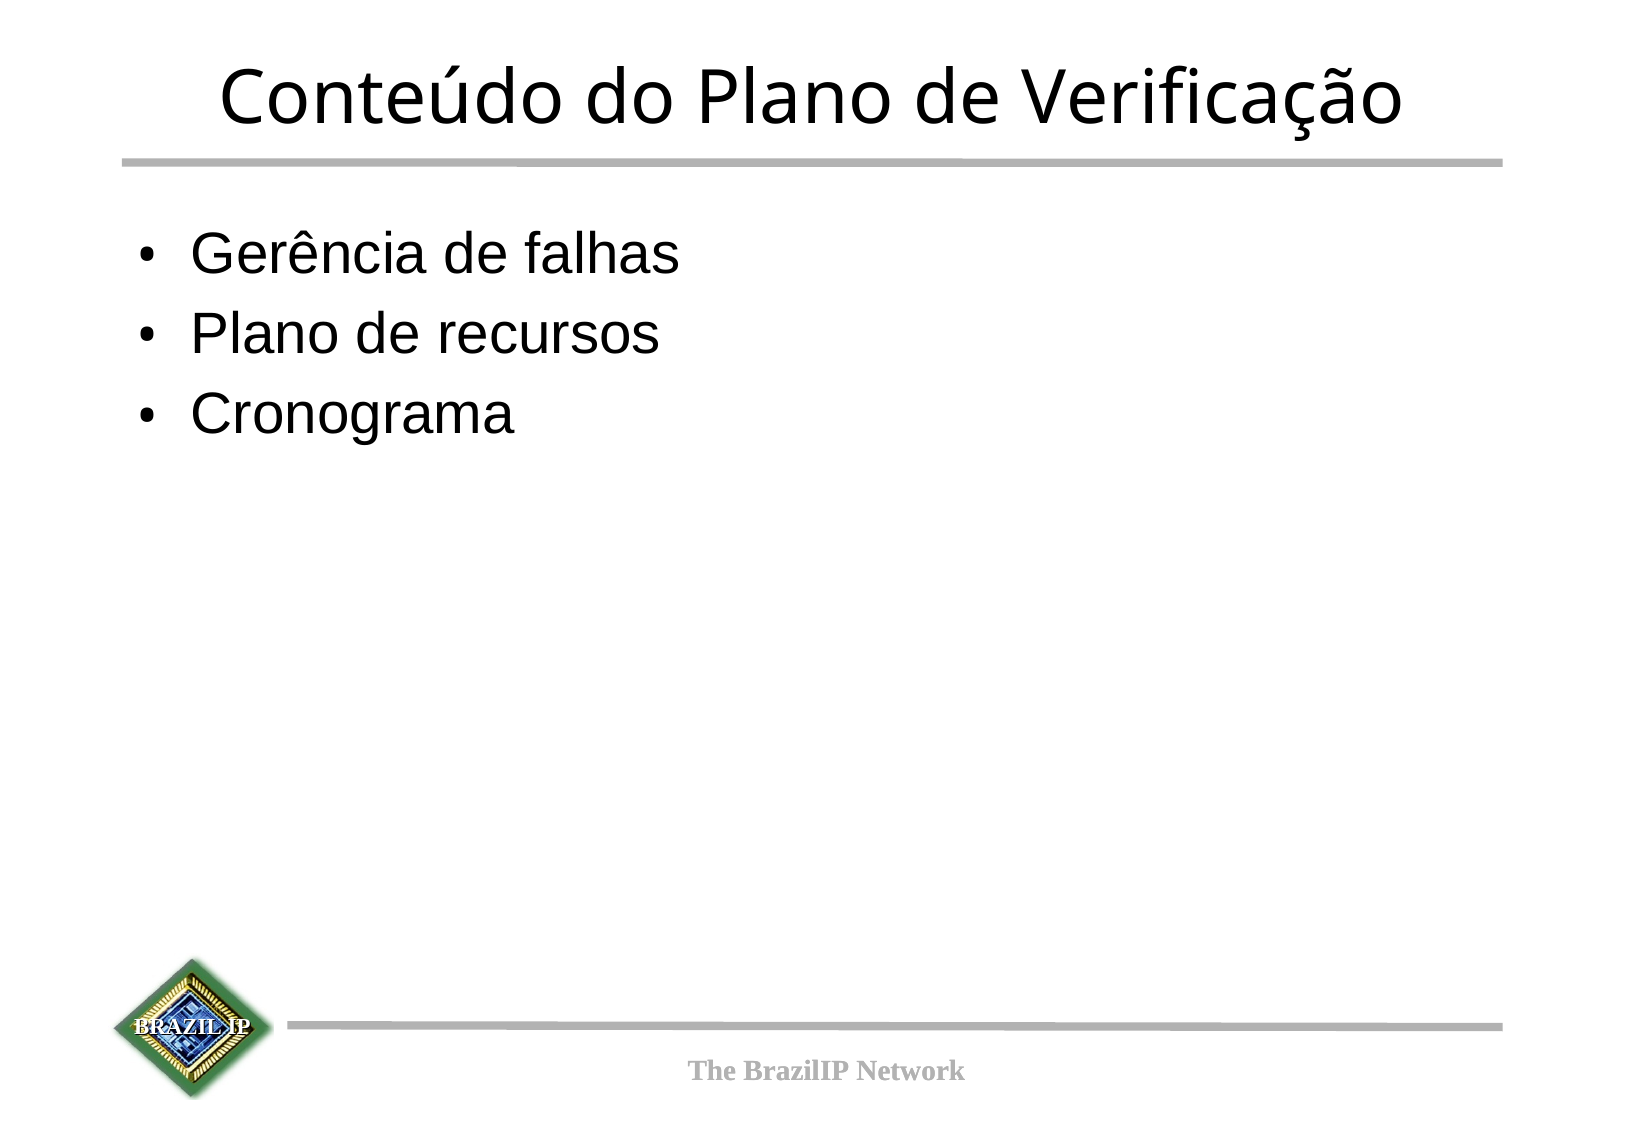

# Conteúdo do Plano de Verificação
Gerência de falhas
Plano de recursos
Cronograma